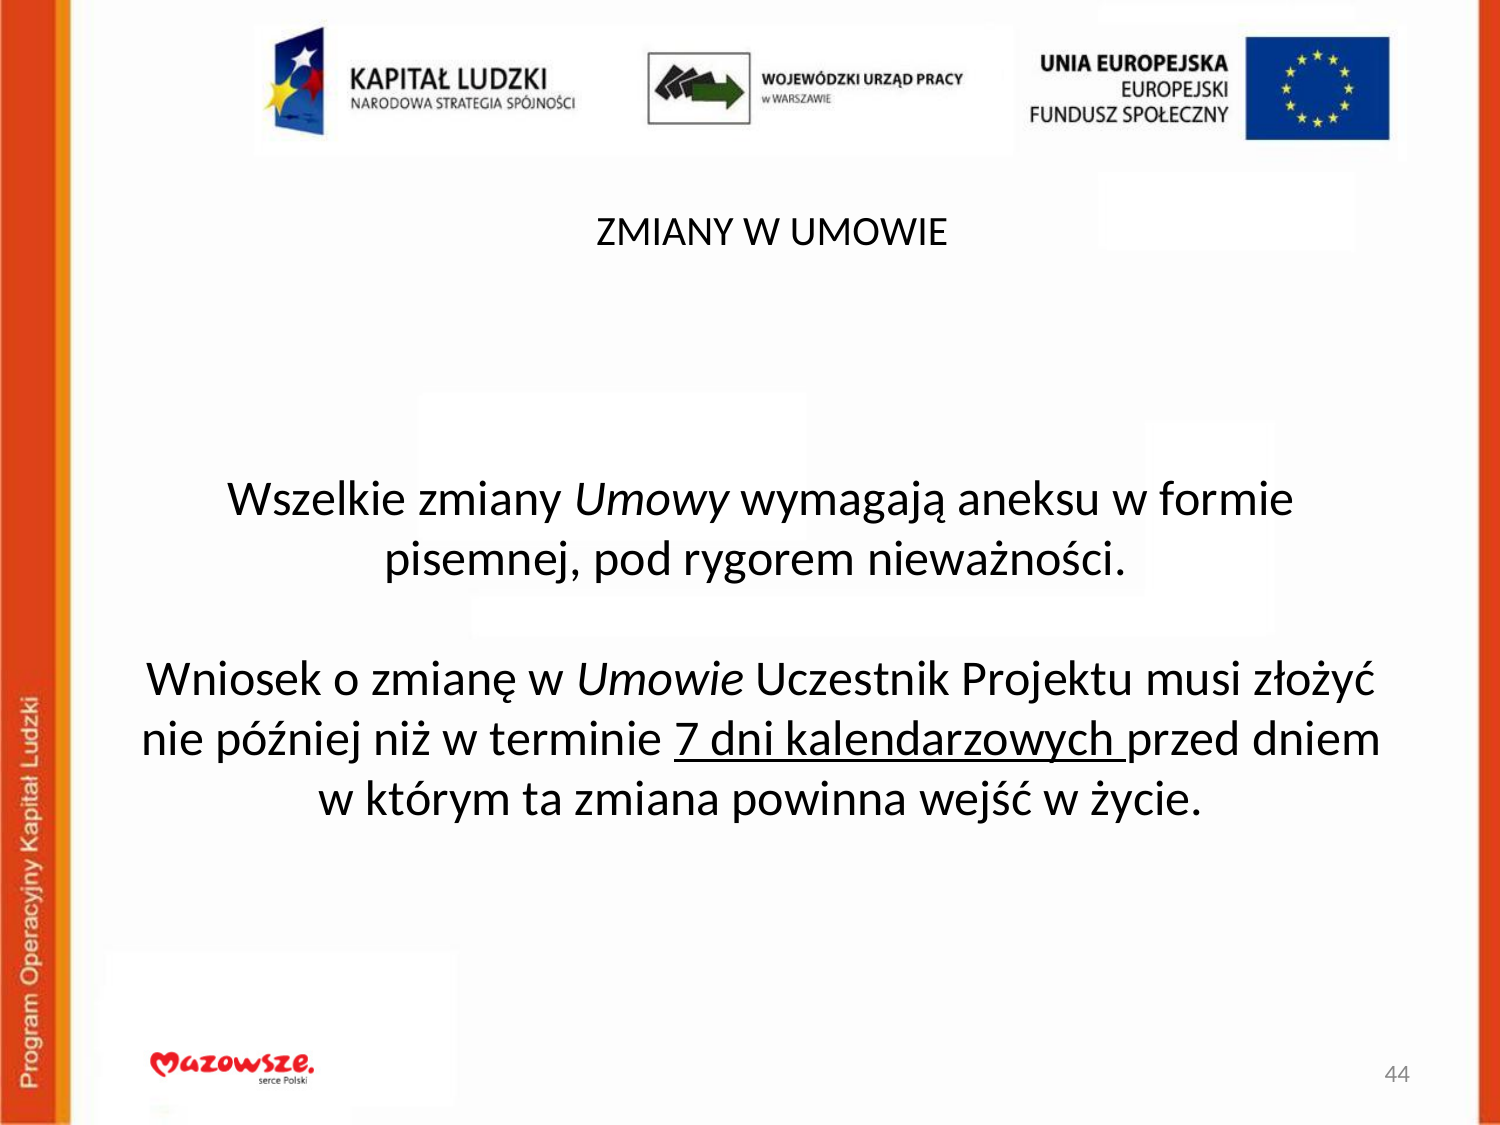

ZMIANY W UMOWIE
# Wszelkie zmiany Umowy wymagają aneksu w formie pisemnej, pod rygorem nieważności. Wniosek o zmianę w Umowie Uczestnik Projektu musi złożyć nie później niż w terminie 7 dni kalendarzowych przed dniem w którym ta zmiana powinna wejść w życie.